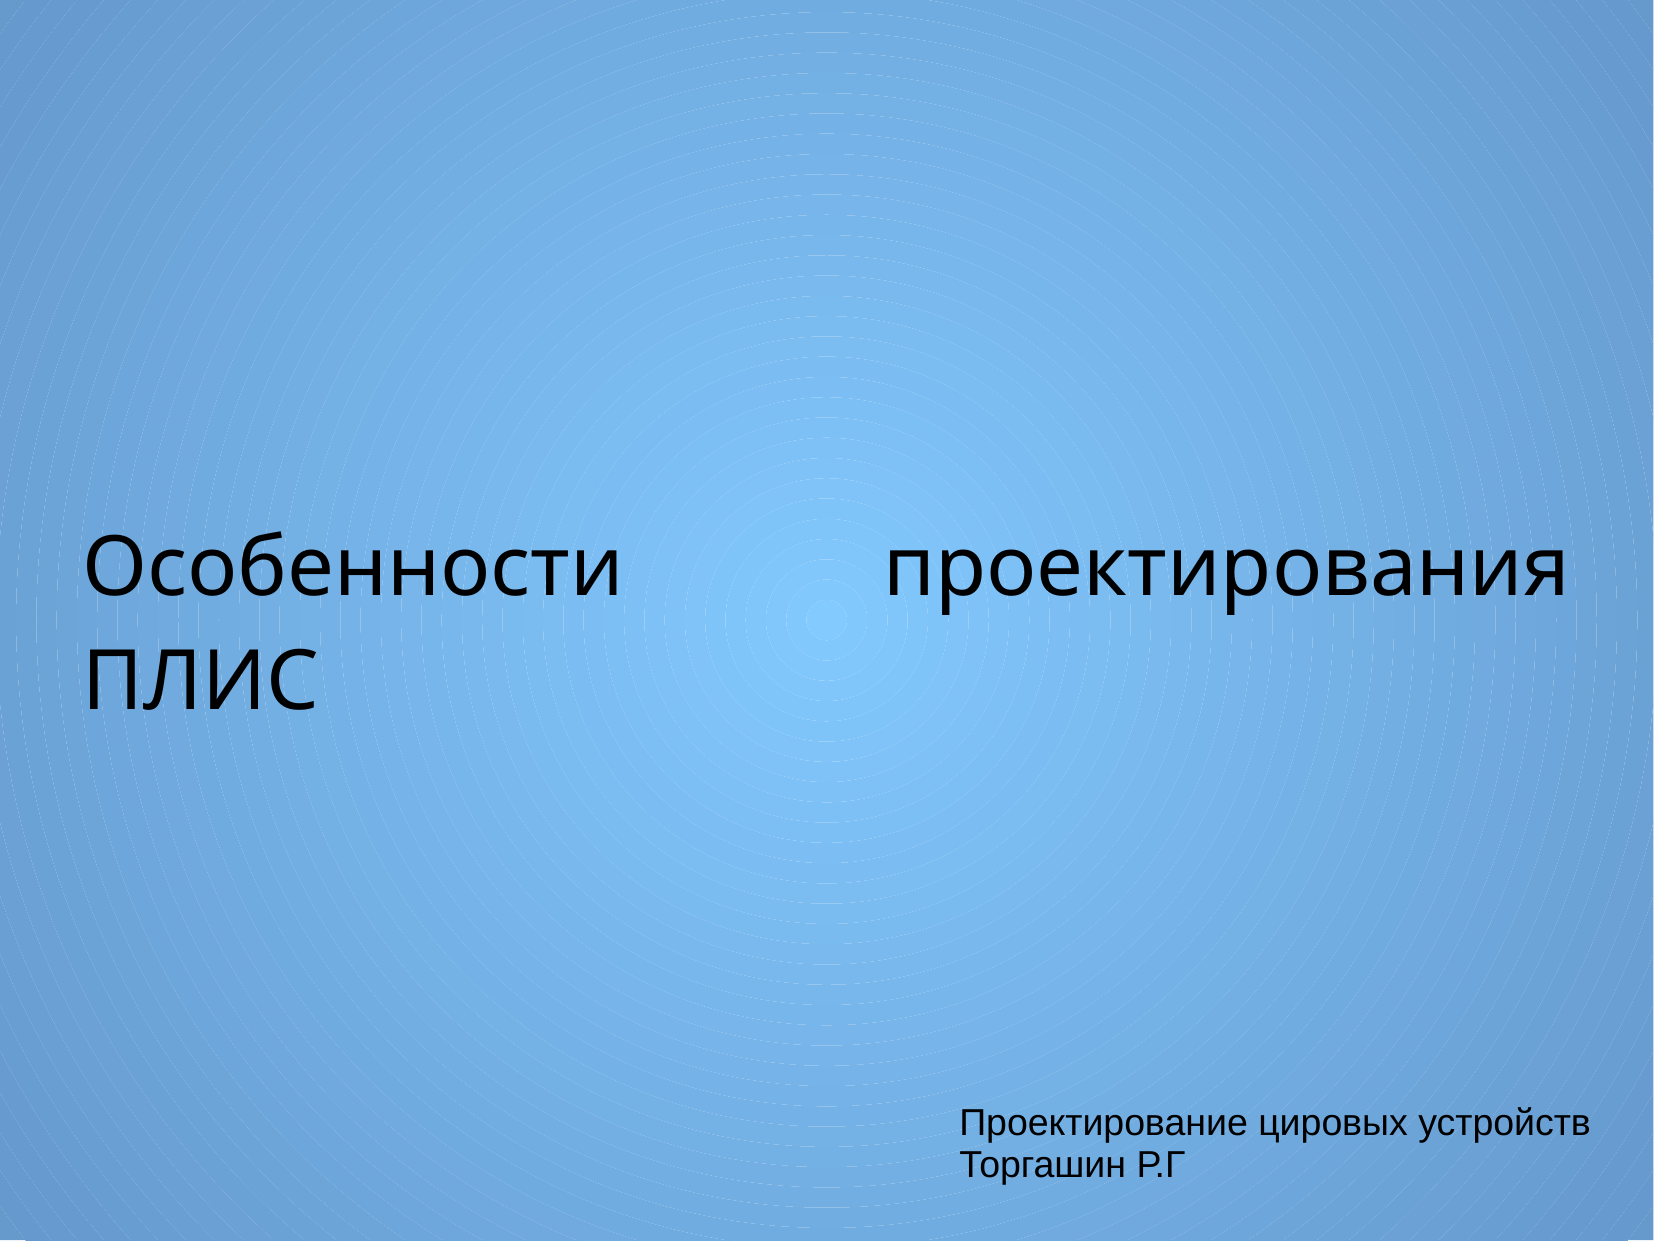

# Особенности проектирования ПЛИС
Проектирование цировых устройств
Торгашин Р.Г